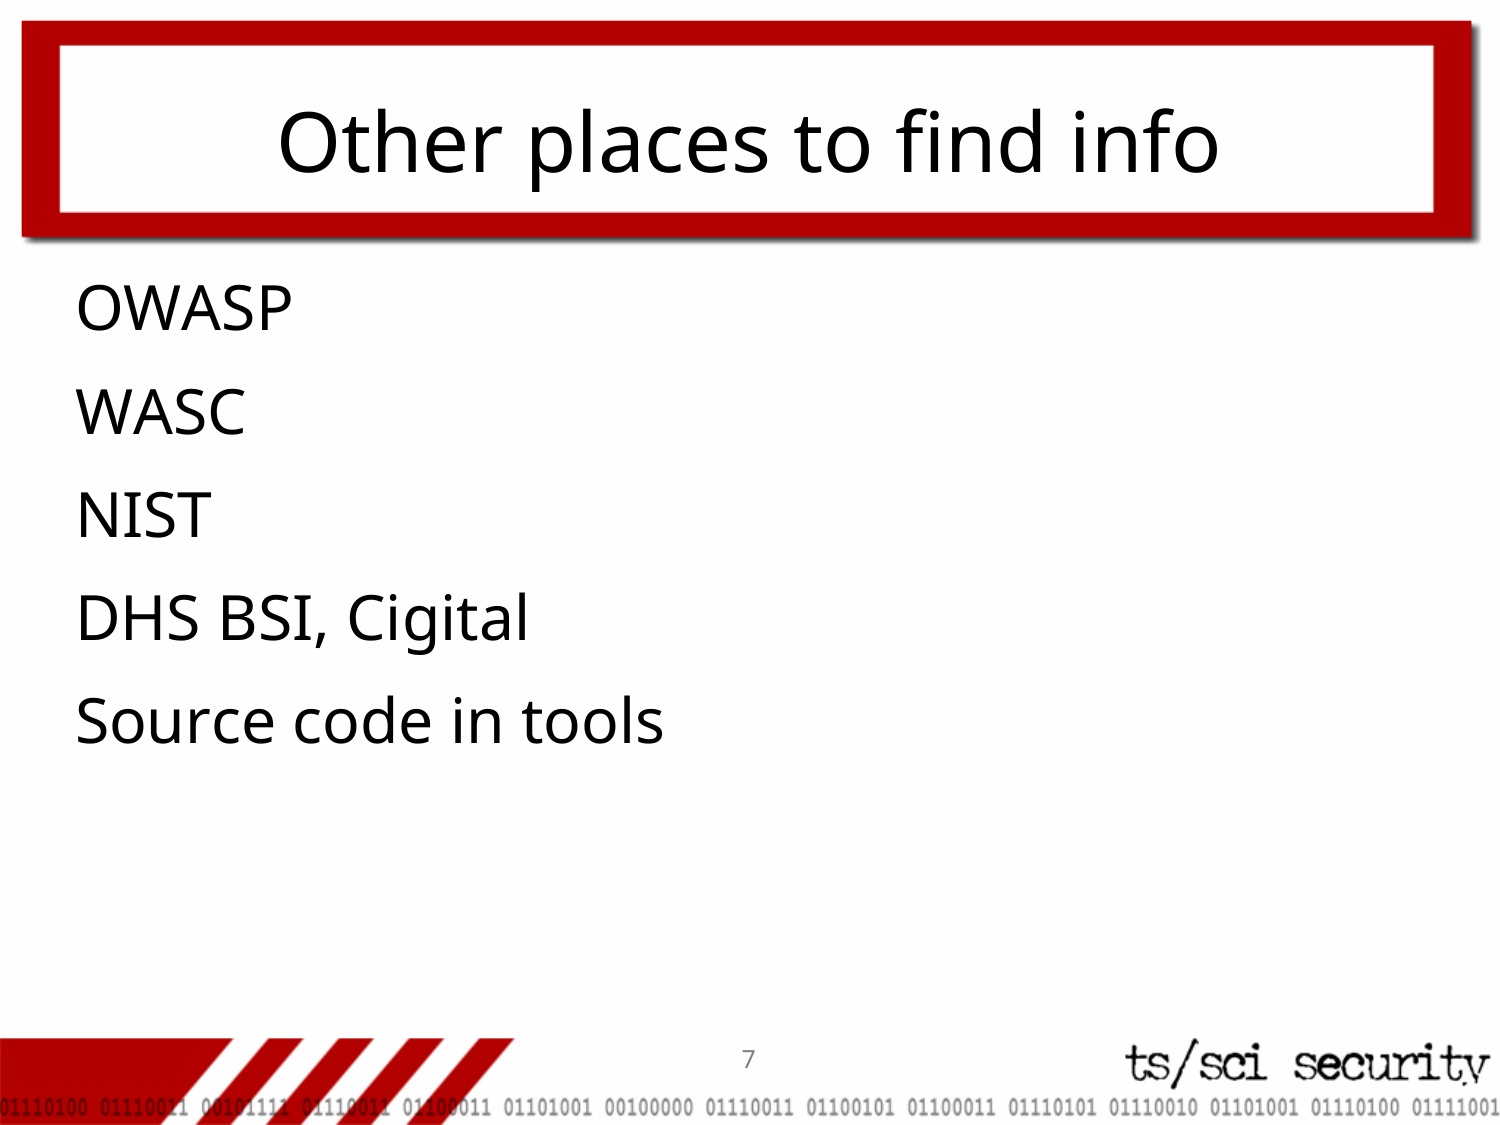

Other places to find info
OWASP
WASC
NIST
DHS BSI, Cigital
Source code in tools
7